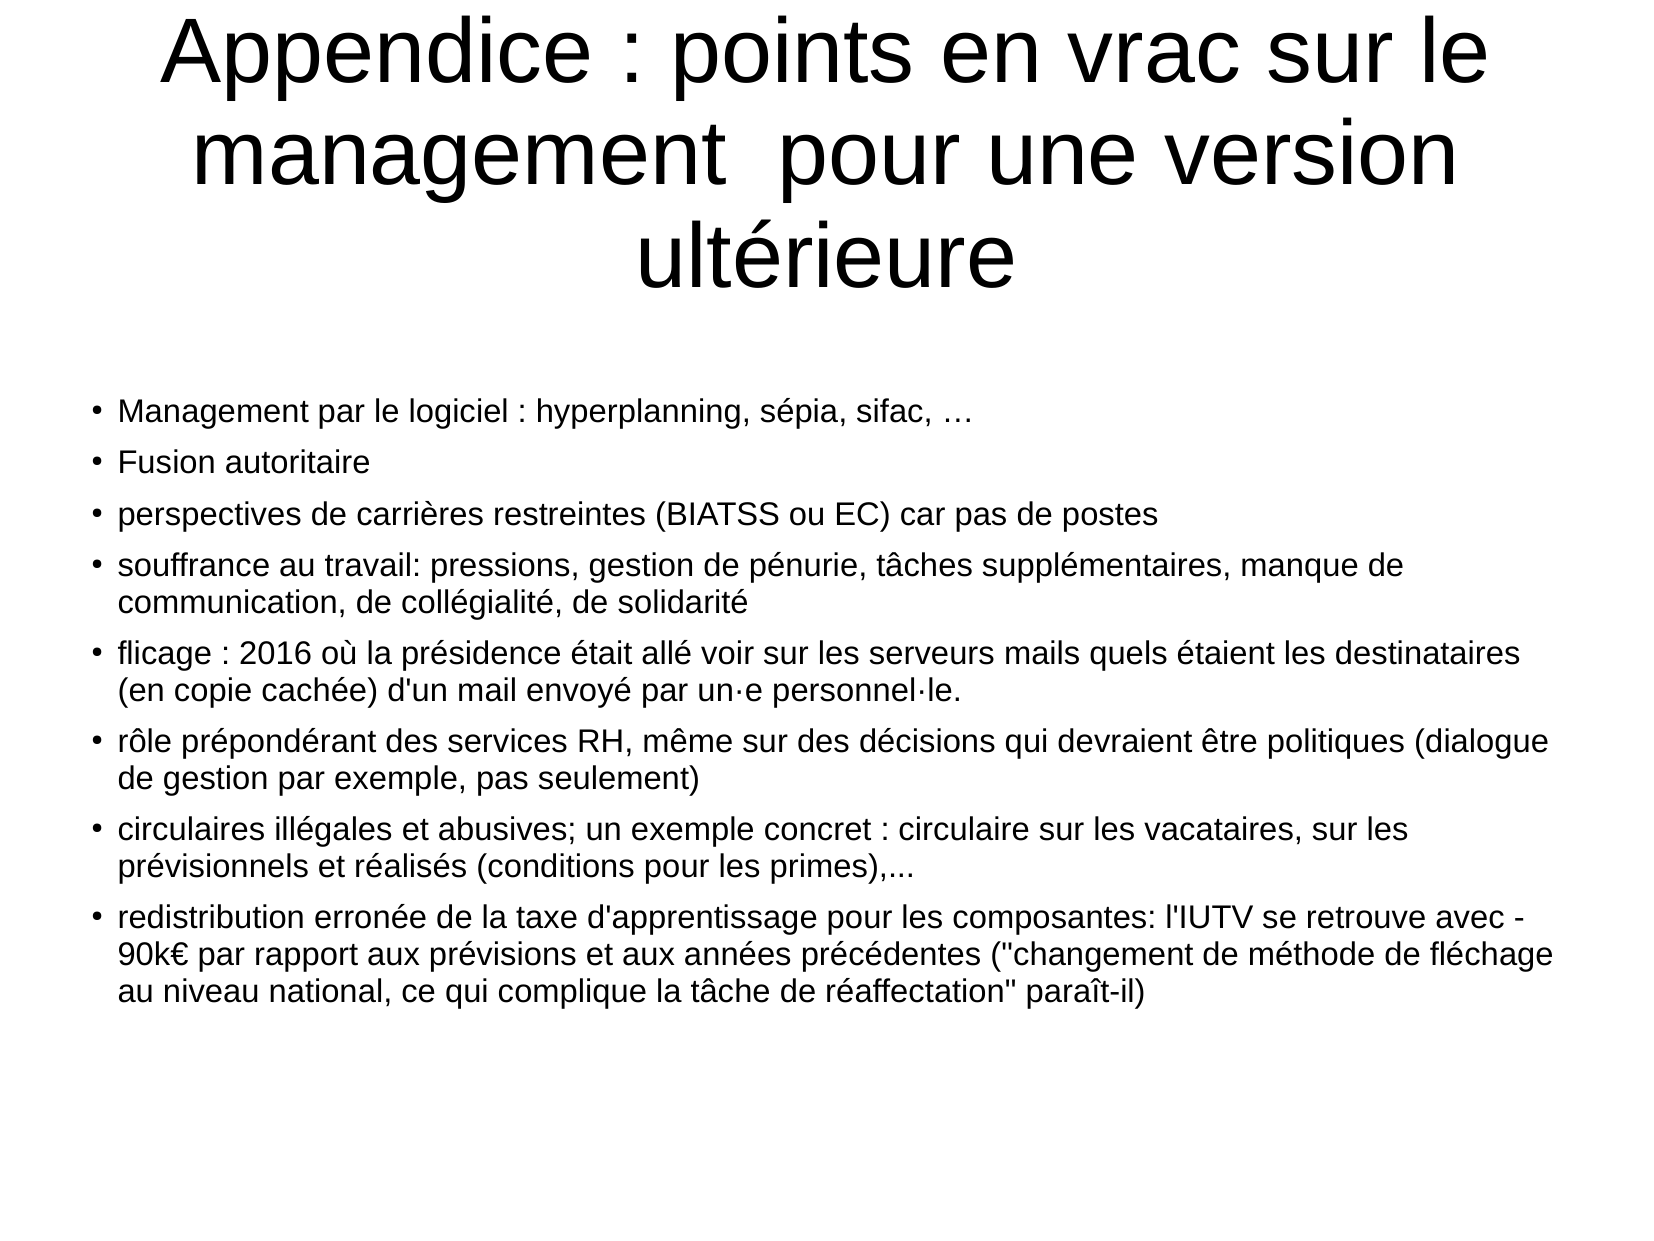

# Appendice : points en vrac sur le management pour une version ultérieure
Management par le logiciel : hyperplanning, sépia, sifac, …
Fusion autoritaire
perspectives de carrières restreintes (BIATSS ou EC) car pas de postes
souffrance au travail: pressions, gestion de pénurie, tâches supplémentaires, manque de communication, de collégialité, de solidarité
flicage : 2016 où la présidence était allé voir sur les serveurs mails quels étaient les destinataires (en copie cachée) d'un mail envoyé par un·e personnel·le.
rôle prépondérant des services RH, même sur des décisions qui devraient être politiques (dialogue de gestion par exemple, pas seulement)
circulaires illégales et abusives; un exemple concret : circulaire sur les vacataires, sur les prévisionnels et réalisés (conditions pour les primes),...
redistribution erronée de la taxe d'apprentissage pour les composantes: l'IUTV se retrouve avec -90k€ par rapport aux prévisions et aux années précédentes ("changement de méthode de fléchage au niveau national, ce qui complique la tâche de réaffectation" paraît-il)